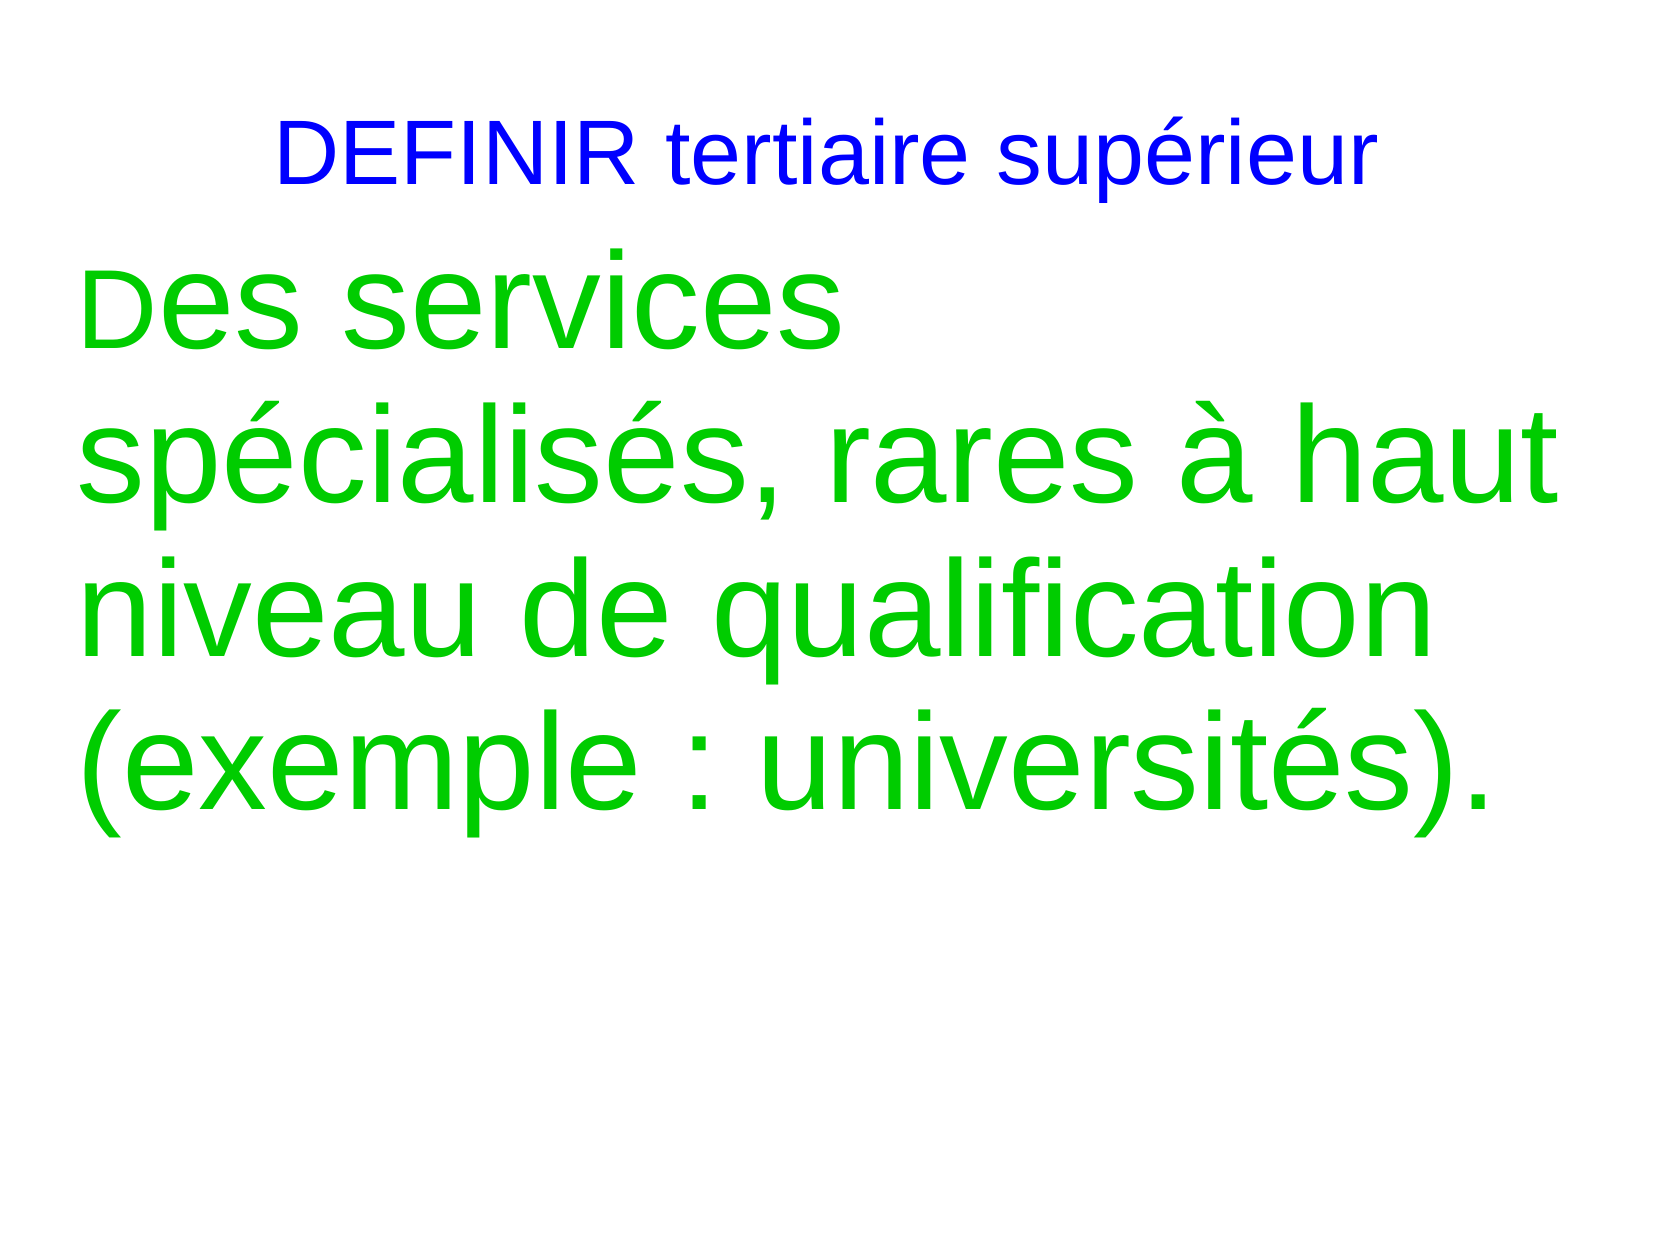

DEFINIR tertiaire supérieur
# Des services spécialisés, rares à haut niveau de qualification (exemple : universités).